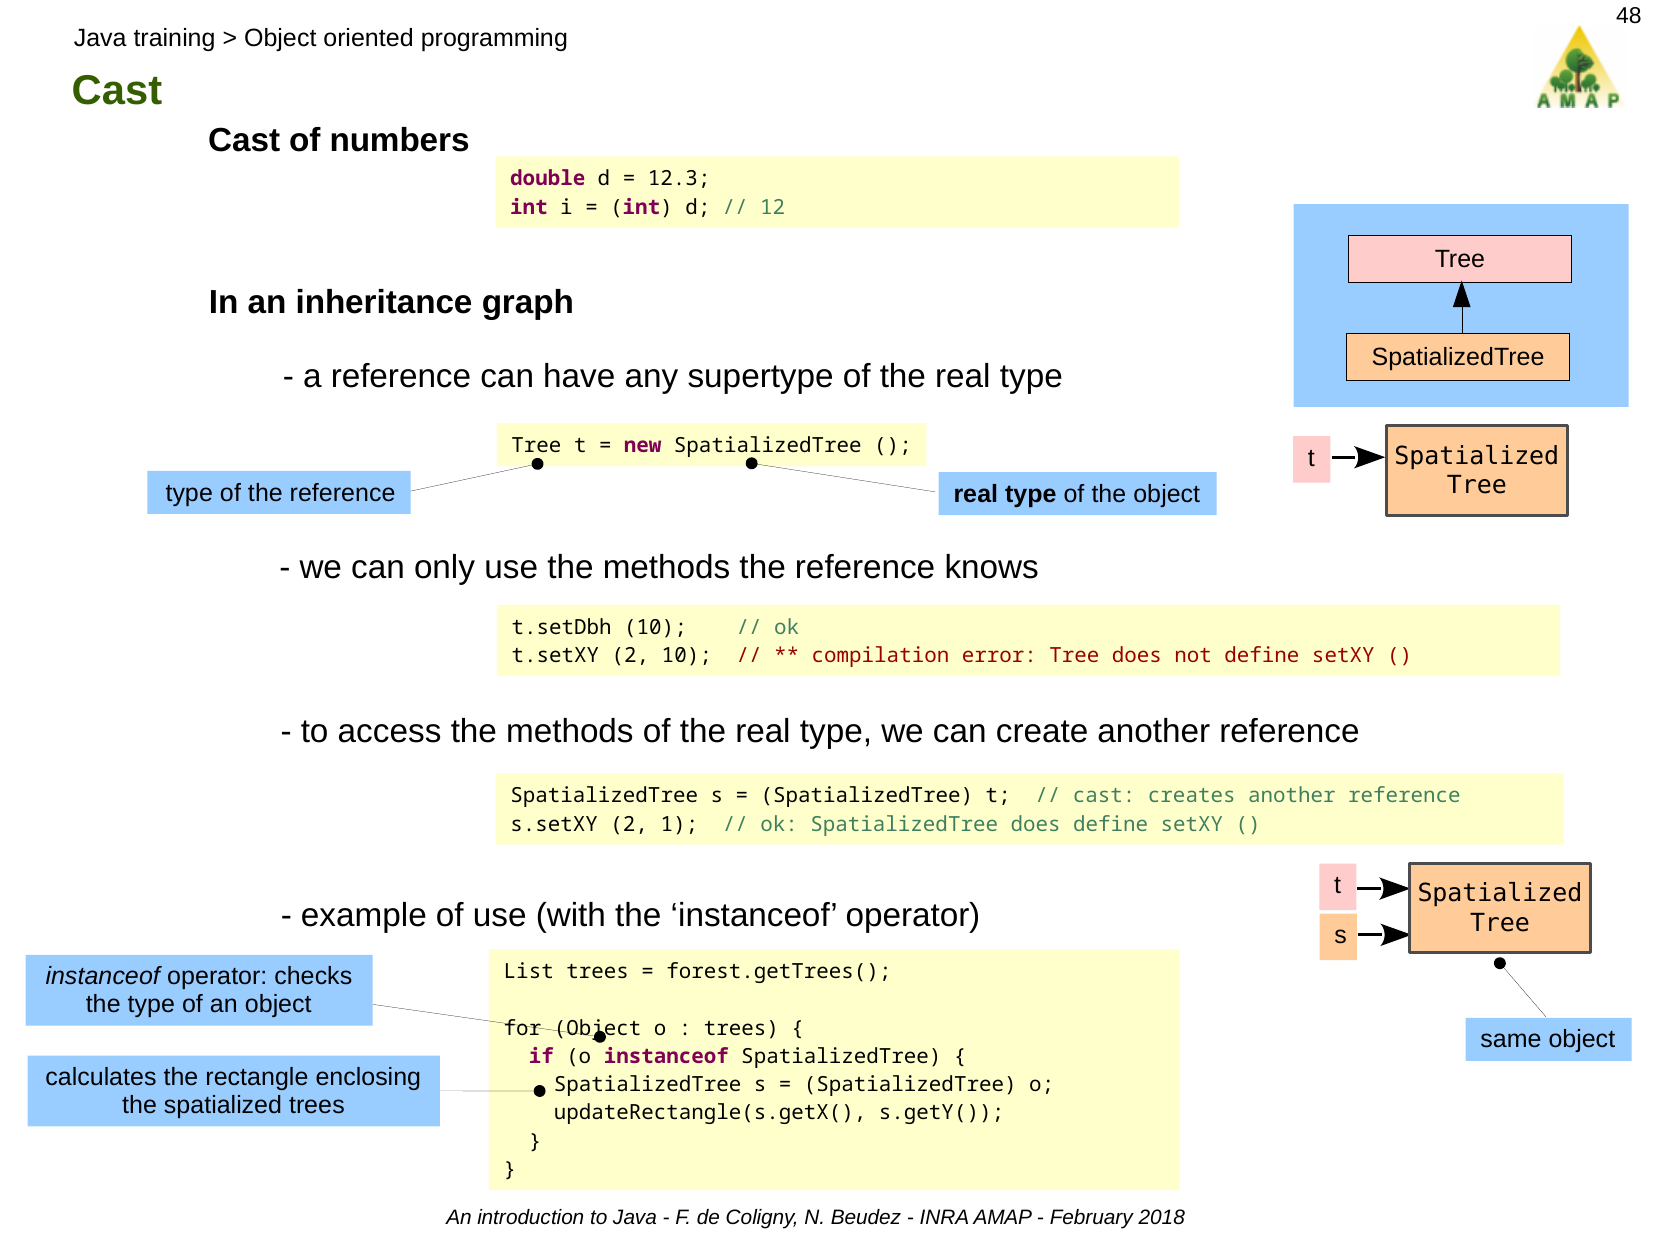

48
Java training > Object oriented programming
Cast
Cast of numbers
double d = 12.3;
int i = (int) d; // 12
Tree
SpatializedTree
In an inheritance graph
	- a reference can have any supertype of the real type
Tree t = new SpatializedTree ();
Spatialized
Tree
t
type of the reference
real type of the object
	- we can only use the methods the reference knows
t.setDbh (10); // ok
t.setXY (2, 10); // ** compilation error: Tree does not define setXY ()
	- to access the methods of the real type, we can create another reference
SpatializedTree s = (SpatializedTree) t; // cast: creates another reference
s.setXY (2, 1); // ok: SpatializedTree does define setXY ()
Spatialized
Tree
t
	- example of use (with the ‘instanceof’ operator)
s
List trees = forest.getTrees();
for (Object o : trees) {
 if (o instanceof SpatializedTree) {
 SpatializedTree s = (SpatializedTree) o;
 updateRectangle(s.getX(), s.getY());
 }
}
instanceof operator: checks the type of an object
same object
calculates the rectangle enclosing the spatialized trees